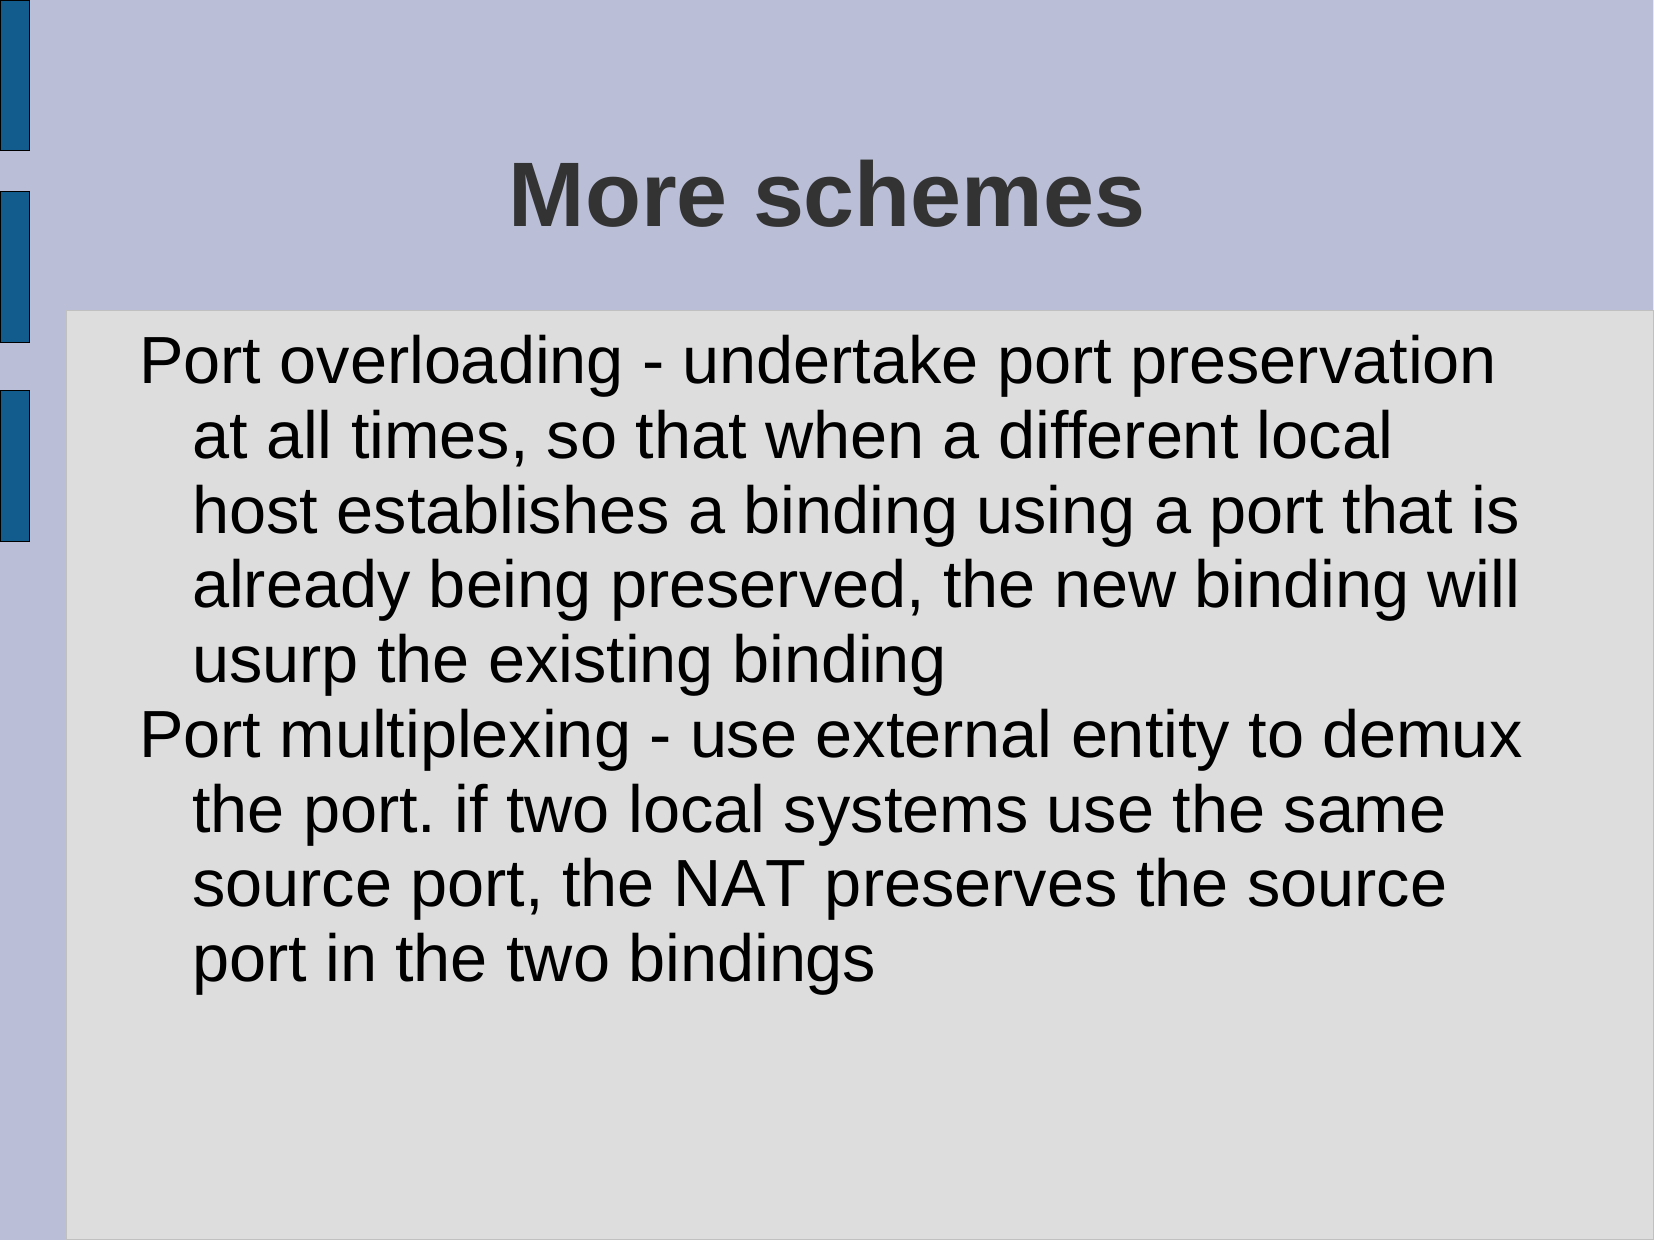

# More schemes
Port overloading - undertake port preservation at all times, so that when a different local host establishes a binding using a port that is already being preserved, the new binding will usurp the existing binding
Port multiplexing - use external entity to demux the port. if two local systems use the same source port, the NAT preserves the source port in the two bindings